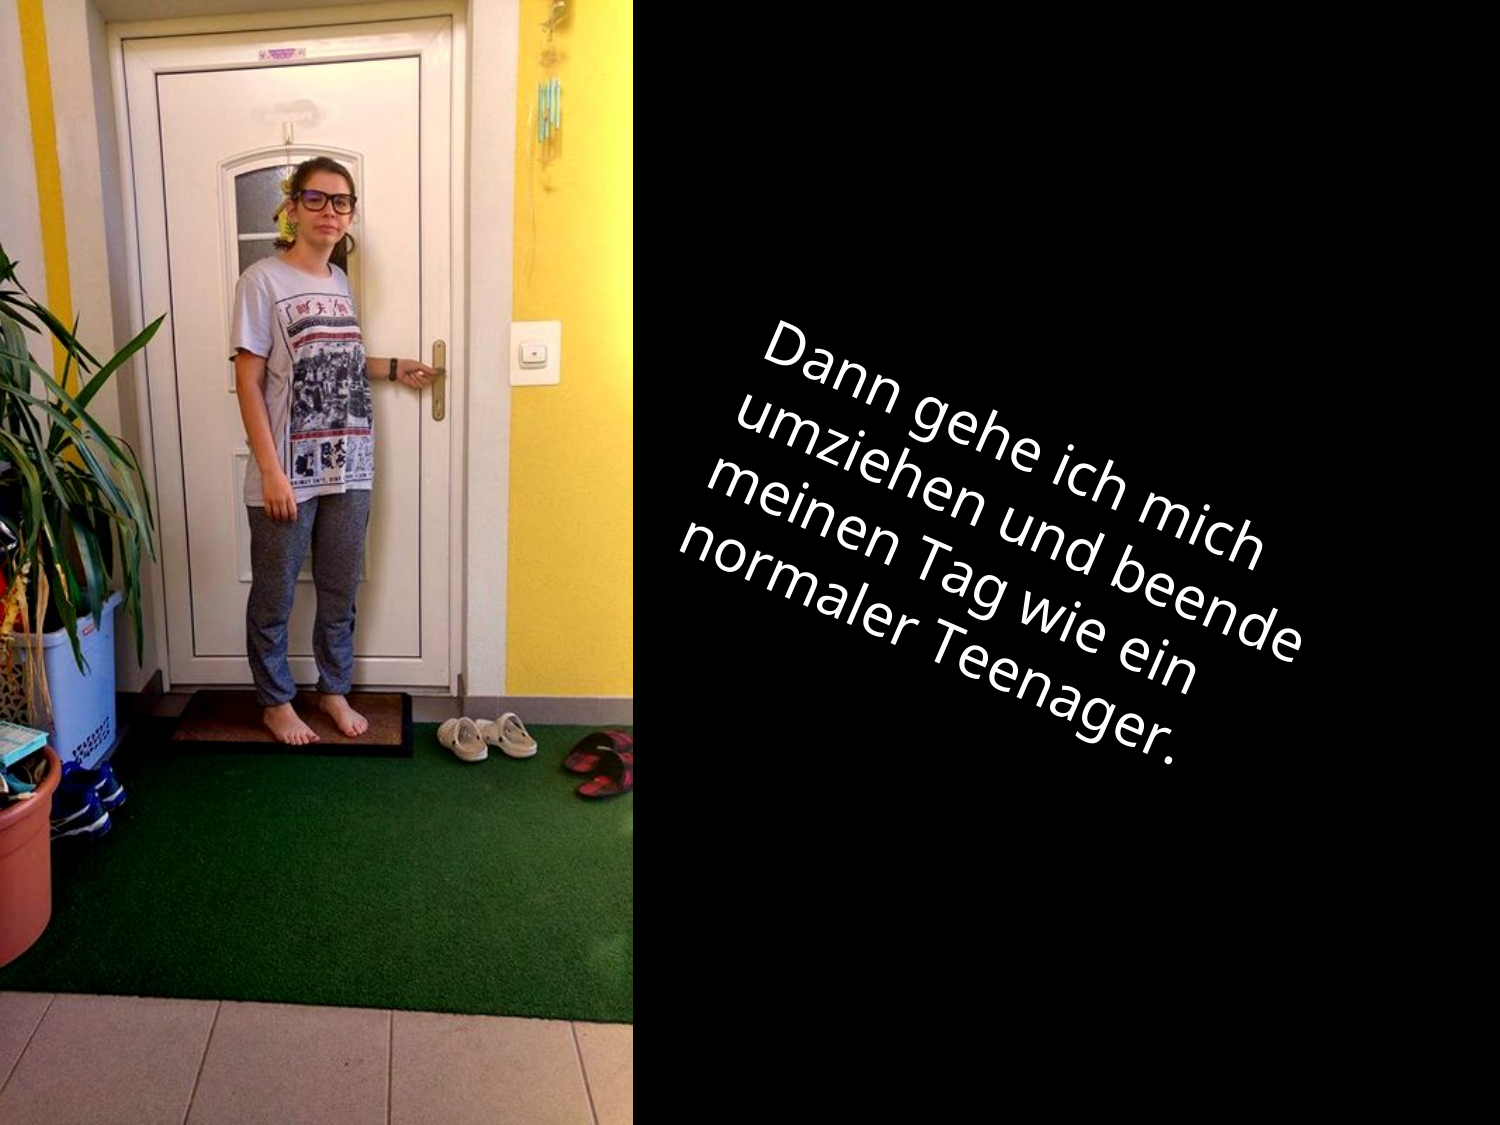

#
Dann gehe ich mich umziehen und beende meinen Tag wie ein normaler Teenager.